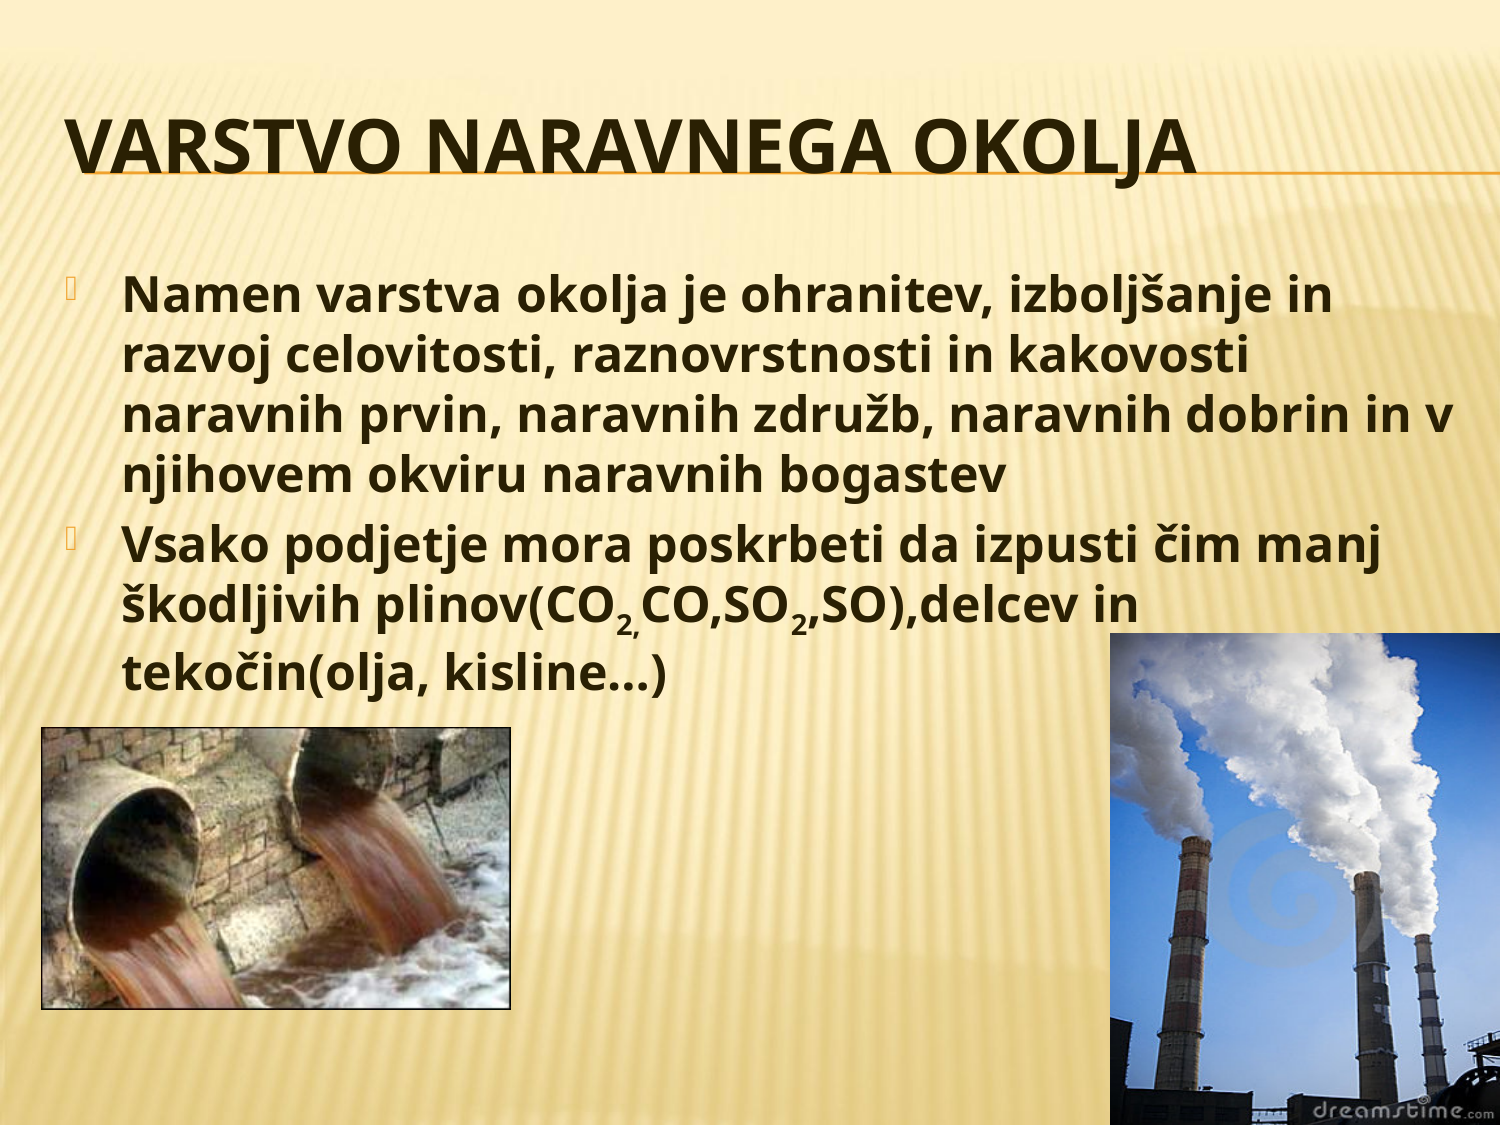

# Varstvo naravnega okolja
Namen varstva okolja je ohranitev, izboljšanje in razvoj celovitosti, raznovrstnosti in kakovosti naravnih prvin, naravnih združb, naravnih dobrin in v njihovem okviru naravnih bogastev
Vsako podjetje mora poskrbeti da izpusti čim manj škodljivih plinov(CO2,CO,SO2,SO),delcev in tekočin(olja, kisline…)